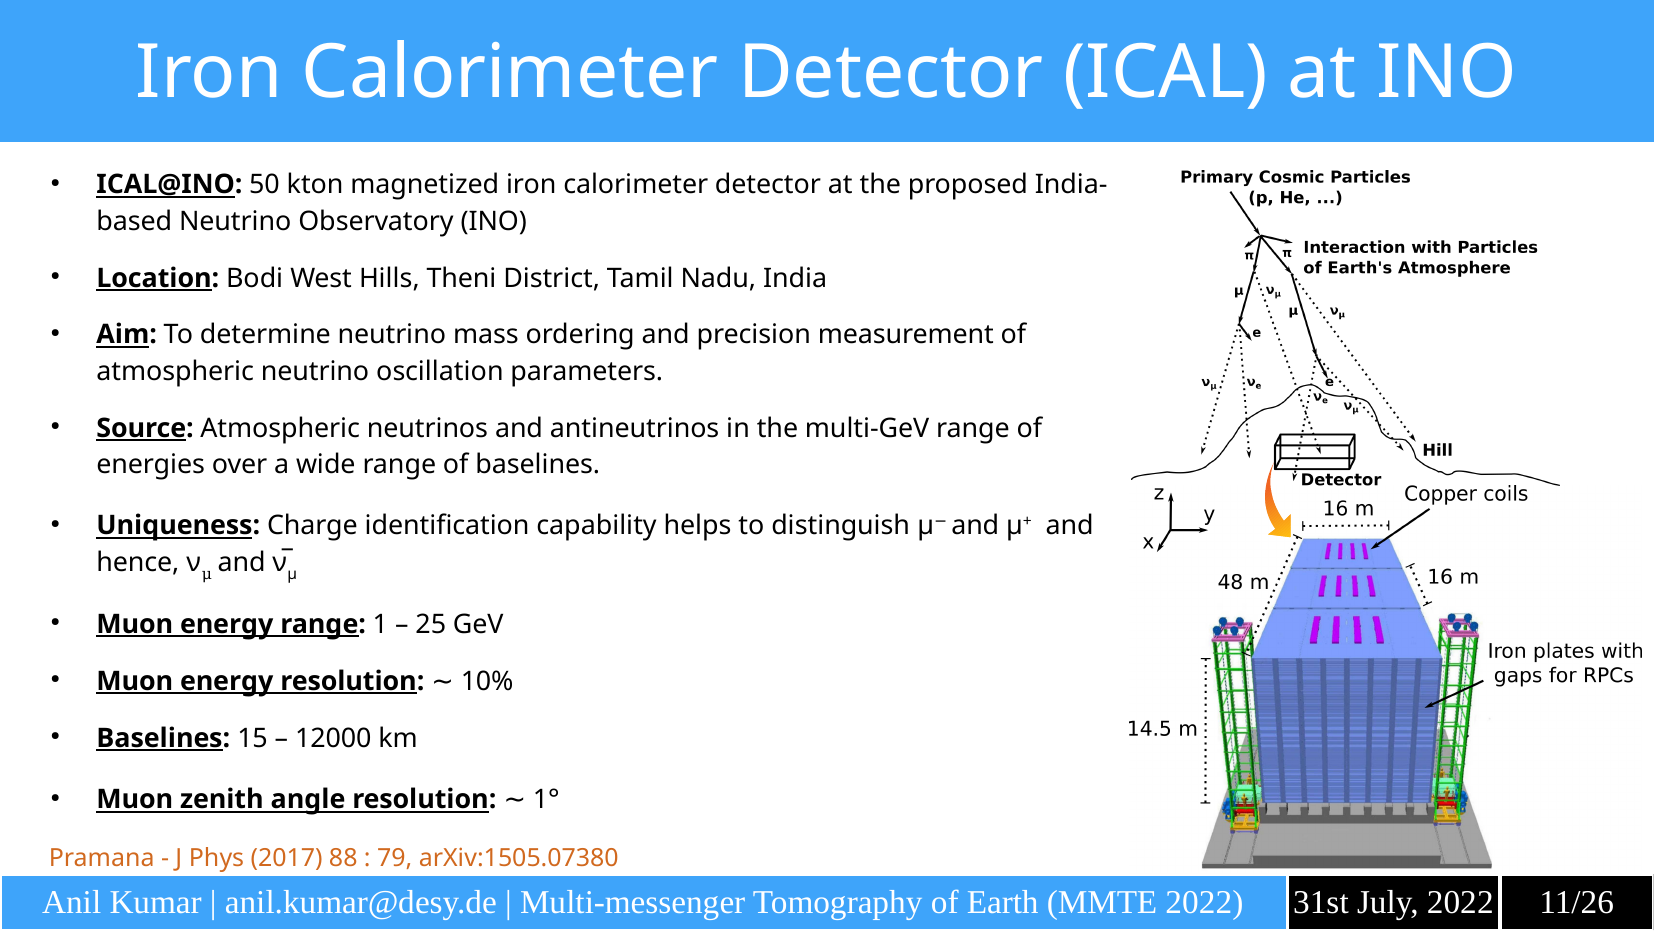

# Iron Calorimeter Detector (ICAL) at INO
ICAL@INO: 50 kton magnetized iron calorimeter detector at the proposed India-based Neutrino Observatory (INO)
Location: Bodi West Hills, Theni District, Tamil Nadu, India
Aim: To determine neutrino mass ordering and precision measurement of atmospheric neutrino oscillation parameters.
Source: Atmospheric neutrinos and antineutrinos in the multi-GeV range of energies over a wide range of baselines.
Uniqueness: Charge identification capability helps to distinguish μ− and μ+ and hence, νμ and ν̅μ
Muon energy range: 1 – 25 GeV
Muon energy resolution: ∼ 10%
Baselines: 15 – 12000 km
Muon zenith angle resolution: ∼ 1°
Pramana - J Phys (2017) 88 : 79, arXiv:1505.07380
Anil Kumar | anil.kumar@desy.de | Multi-messenger Tomography of Earth (MMTE 2022)
11